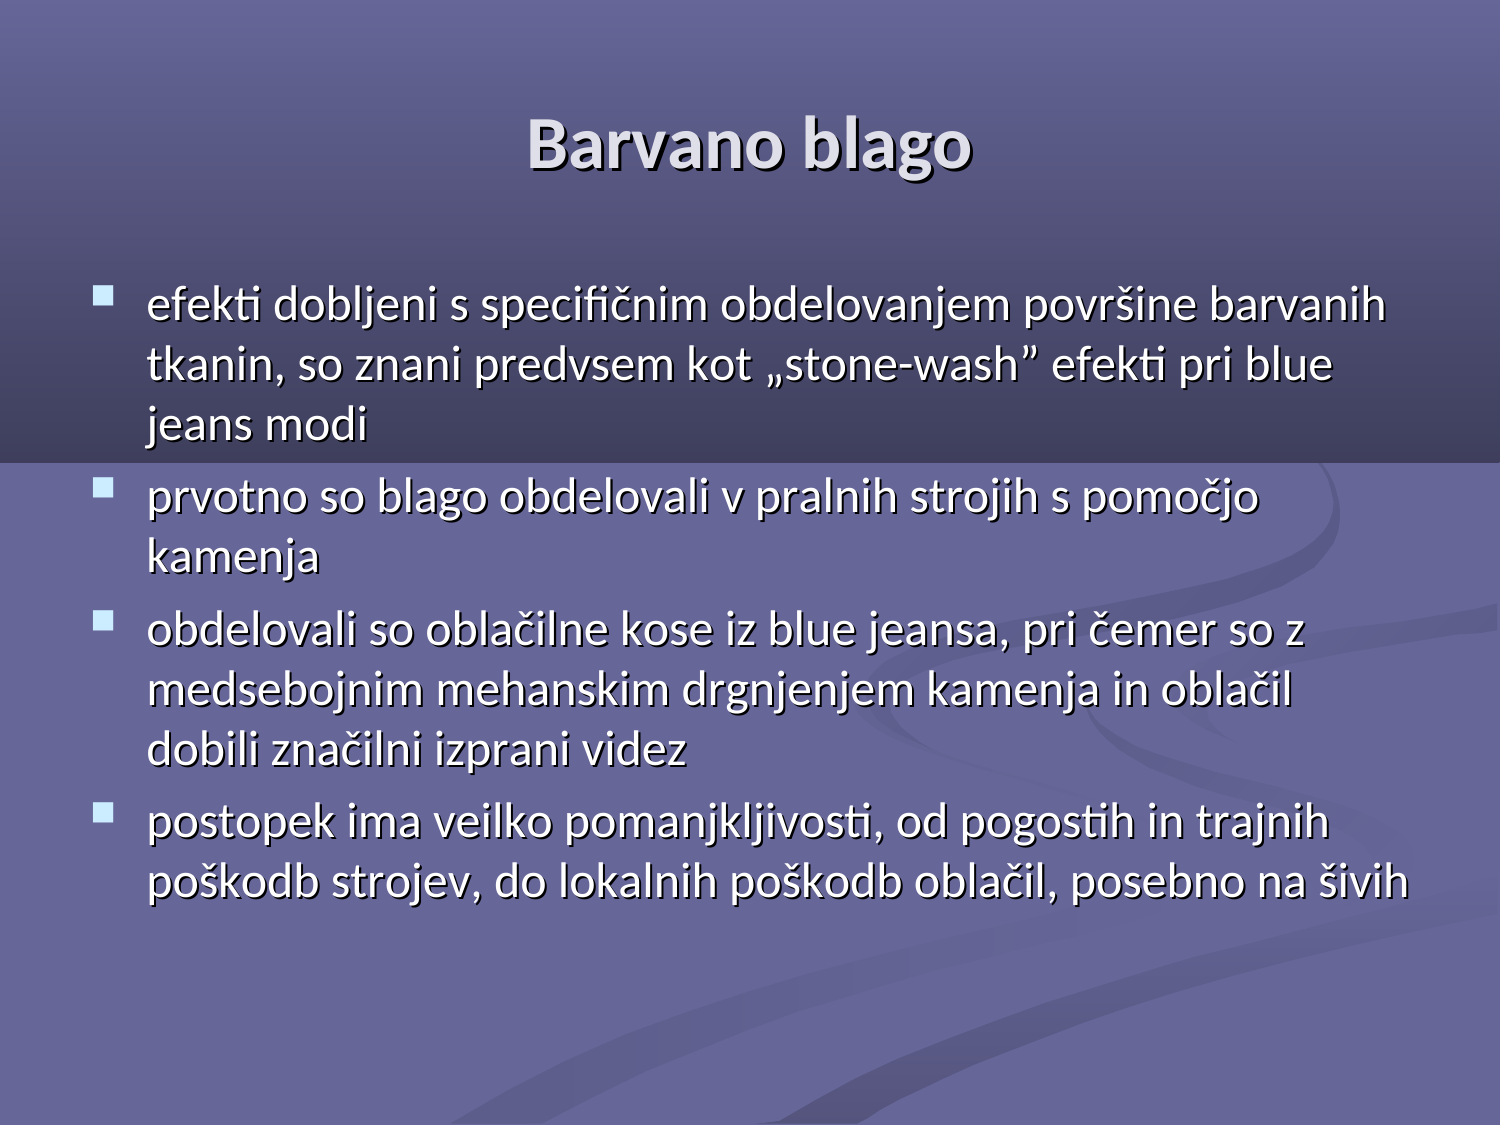

# Barvano blago
efekti dobljeni s specifičnim obdelovanjem površine barvanih tkanin, so znani predvsem kot „stone-wash” efekti pri blue jeans modi
prvotno so blago obdelovali v pralnih strojih s pomočjo kamenja
obdelovali so oblačilne kose iz blue jeansa, pri čemer so z medsebojnim mehanskim drgnjenjem kamenja in oblačil dobili značilni izprani videz
postopek ima veilko pomanjkljivosti, od pogostih in trajnih poškodb strojev, do lokalnih poškodb oblačil, posebno na šivih